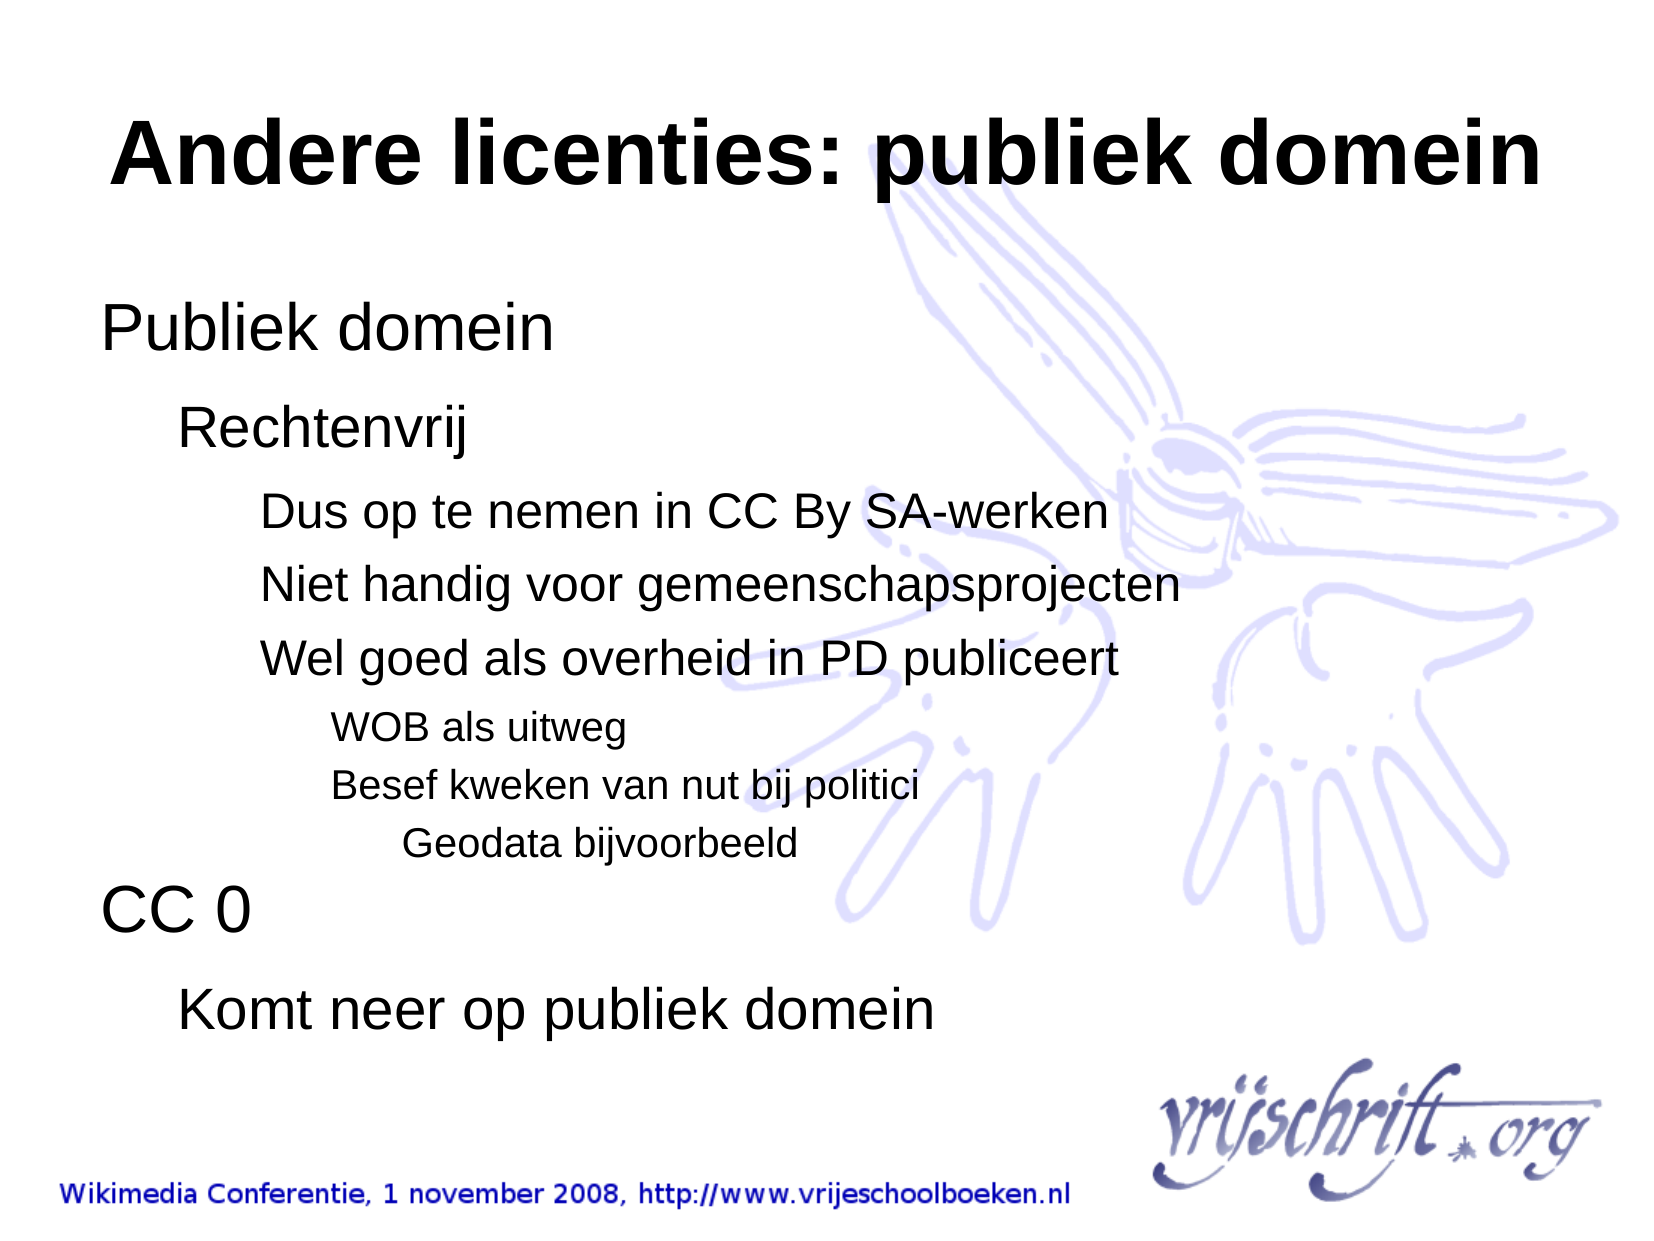

# Andere licenties: publiek domein
Publiek domein
Rechtenvrij
Dus op te nemen in CC By SA-werken
Niet handig voor gemeenschapsprojecten
Wel goed als overheid in PD publiceert
WOB als uitweg
Besef kweken van nut bij politici
Geodata bijvoorbeeld
CC 0
Komt neer op publiek domein